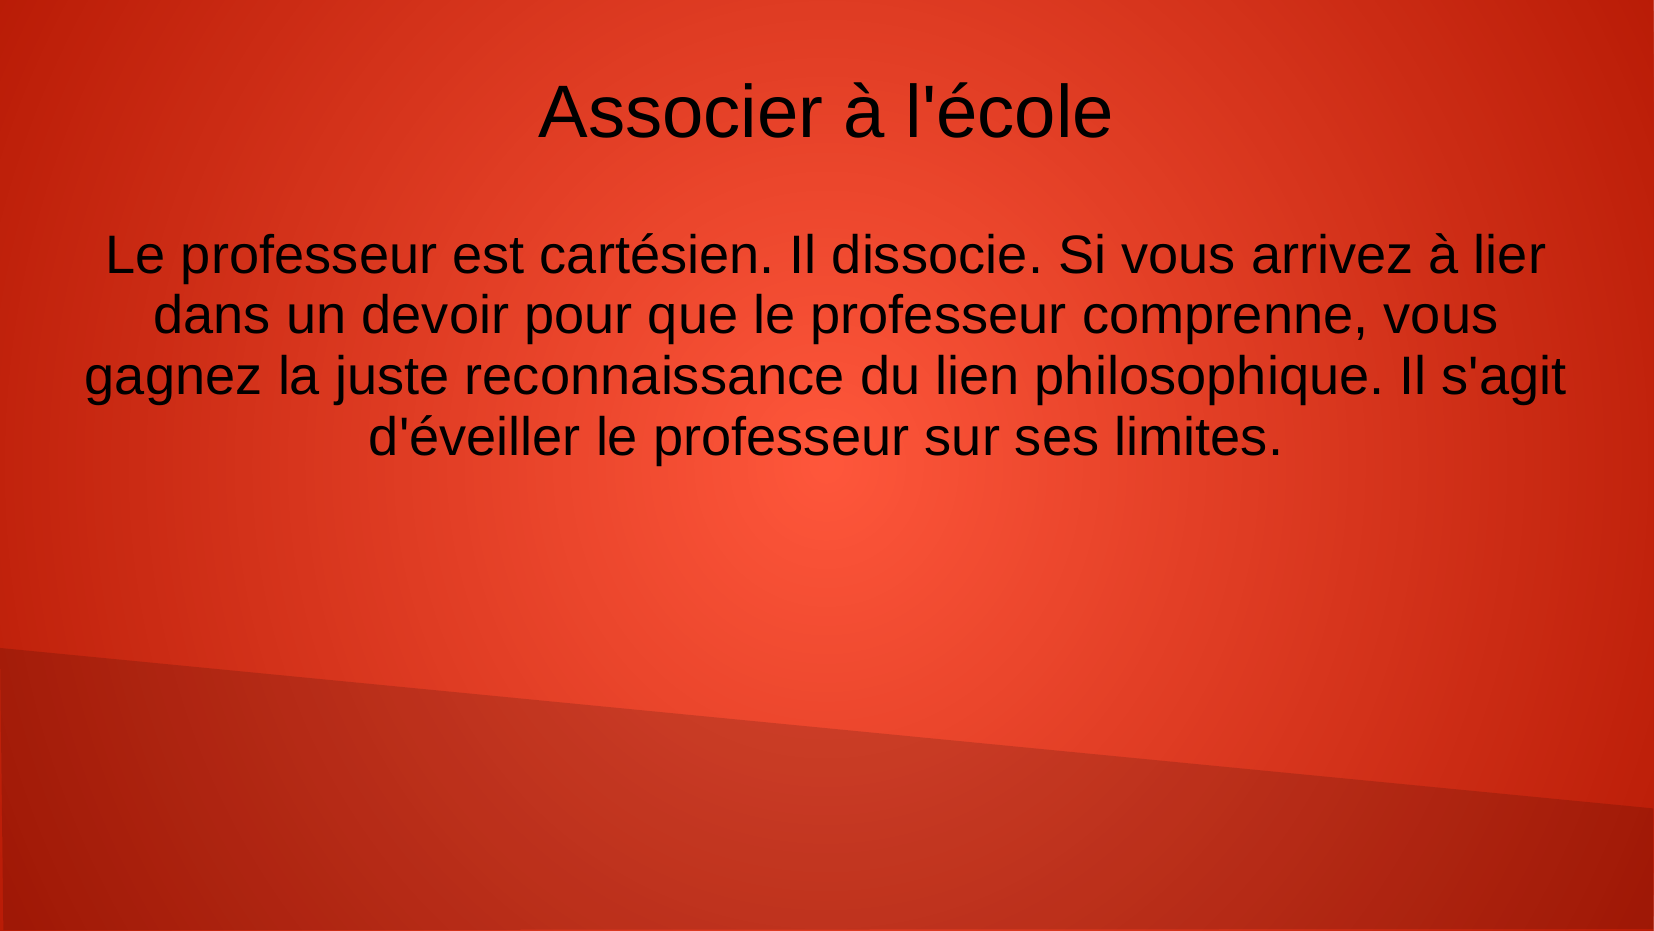

# Associer à l'école
Le professeur est cartésien. Il dissocie. Si vous arrivez à lier dans un devoir pour que le professeur comprenne, vous gagnez la juste reconnaissance du lien philosophique. Il s'agit d'éveiller le professeur sur ses limites.